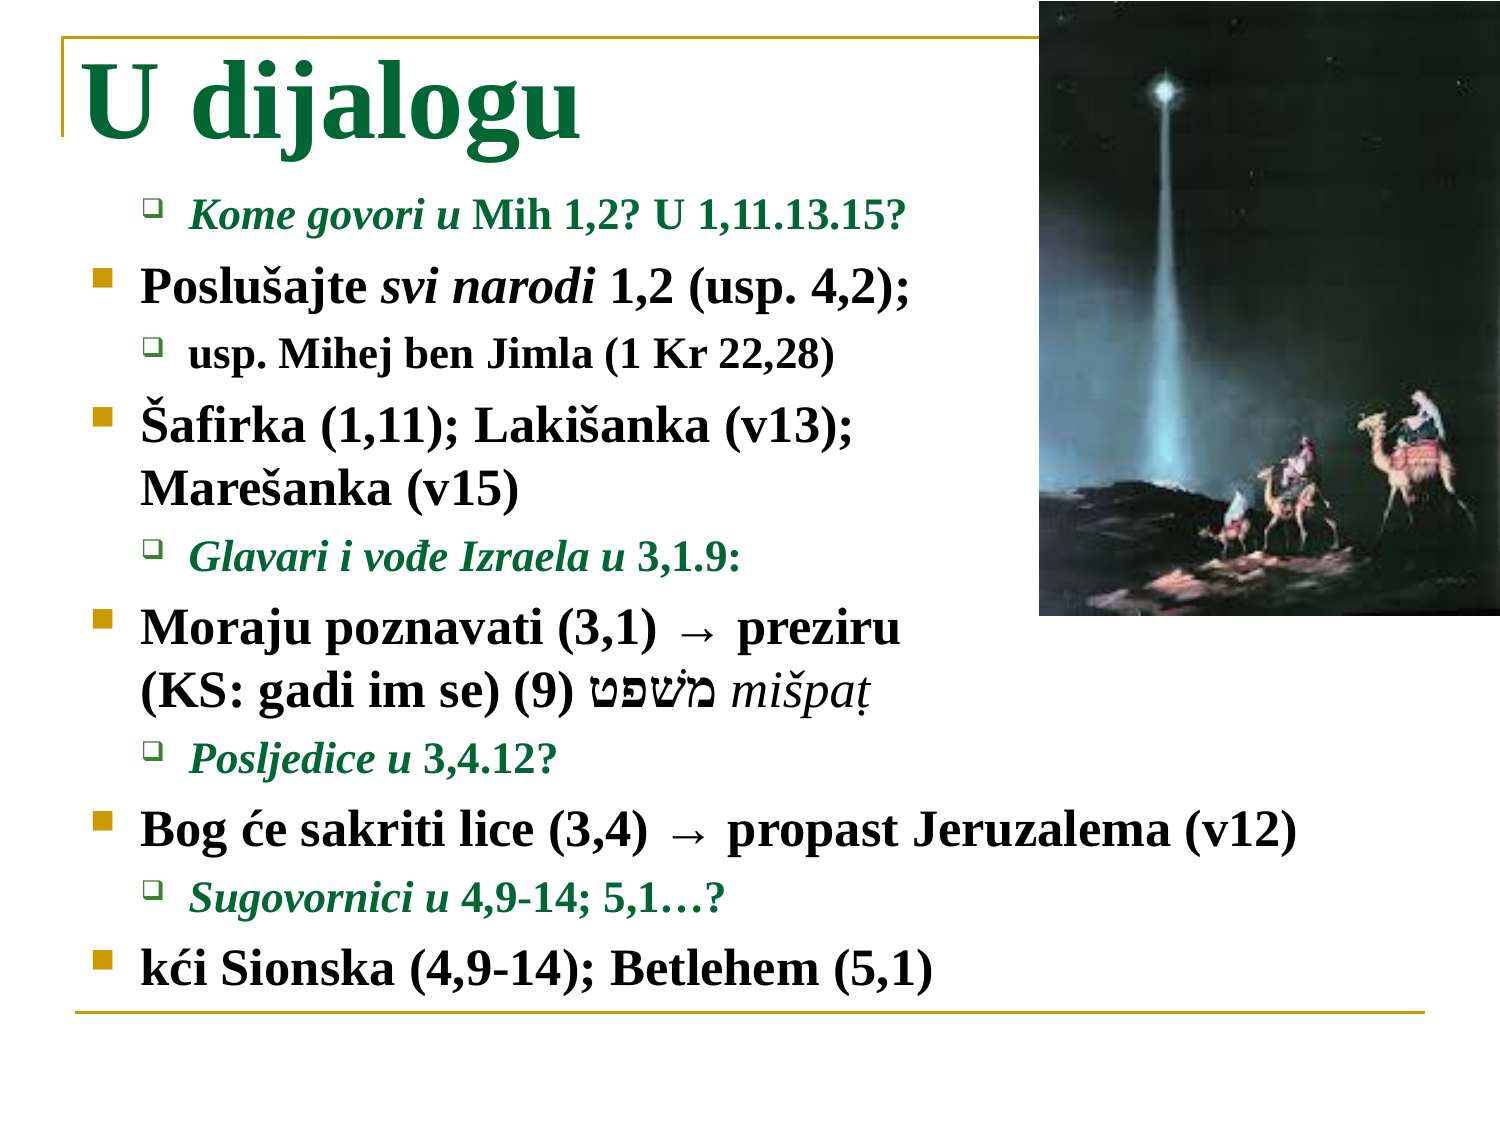

# U dijalogu
Kome govori u Mih 1,2? U 1,11.13.15?
Poslušajte svi narodi 1,2 (usp. 4,2);
usp. Mihej ben Jimla (1 Kr 22,28)
Šafirka (1,11); Lakišanka (v13);
Marešanka (v15)
Glavari i vođe Izraela u 3,1.9:
Moraju poznavati (3,1) → preziru
(KS: gadi im se) (9) משׁפט mišpaṭ
Posljedice u 3,4.12?
Bog će sakriti lice (3,4) → propast Jeruzalema (v12)
Sugovornici u 4,9-14; 5,1…?
kći Sionska (4,9-14); Betlehem (5,1)